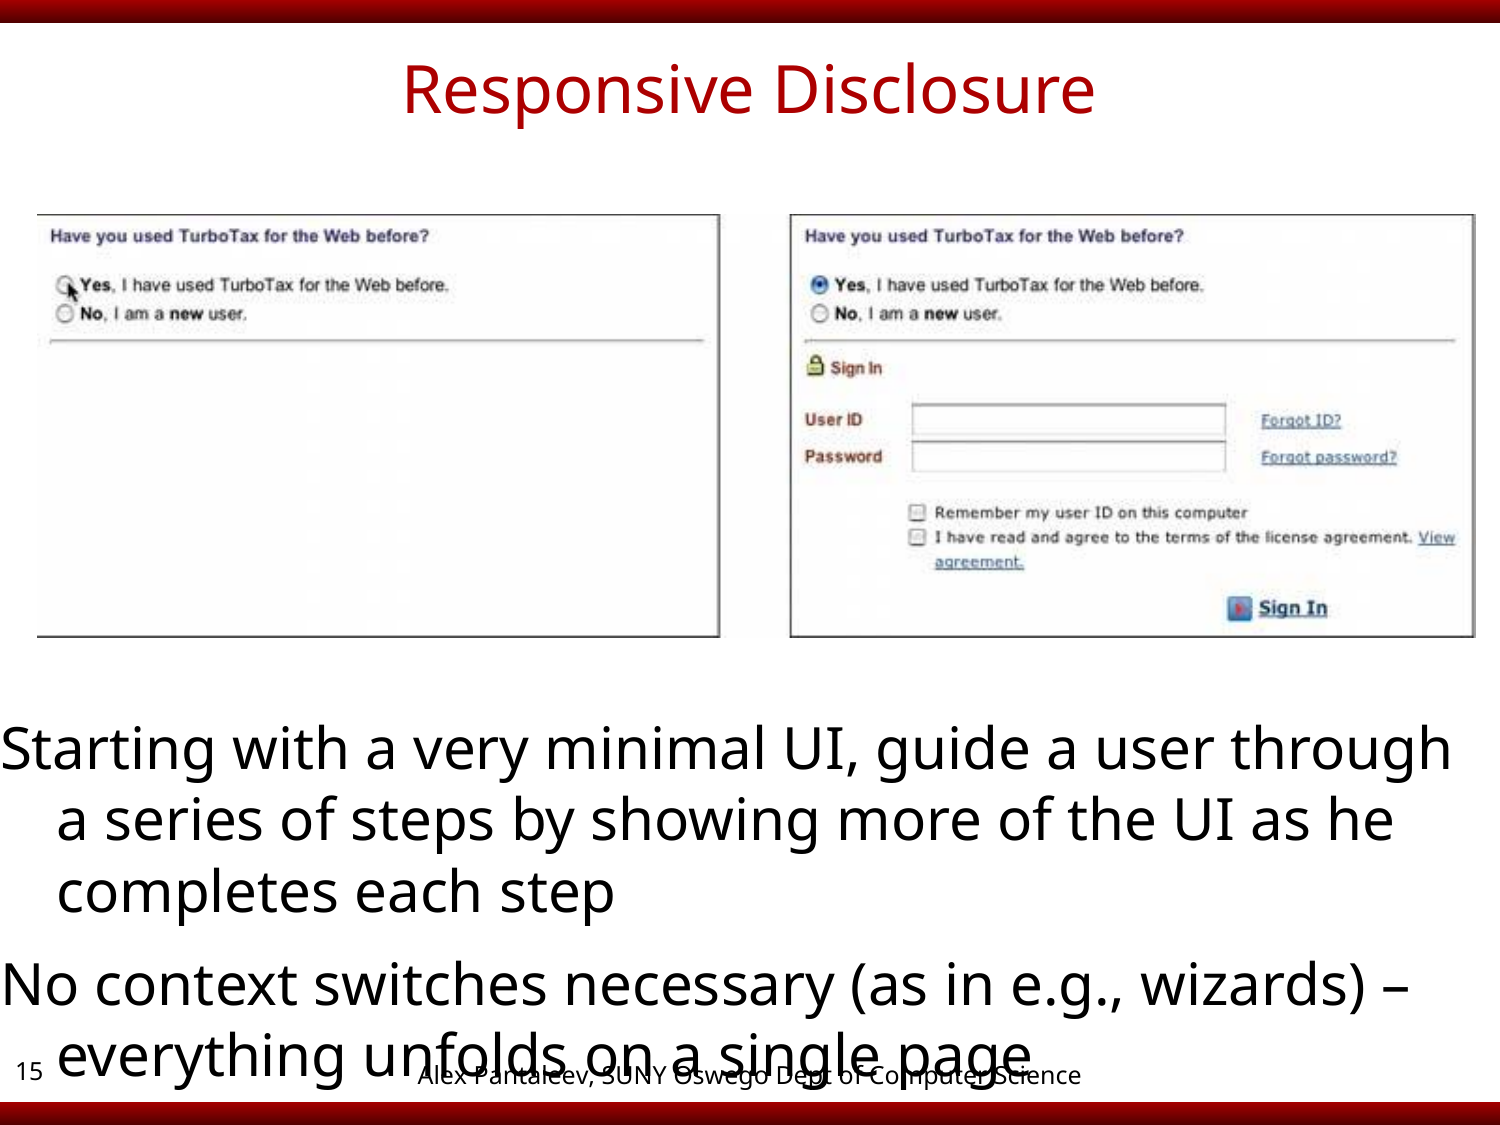

# Responsive Disclosure
Starting with a very minimal UI, guide a user through a series of steps by showing more of the UI as he completes each step
No context switches necessary (as in e.g., wizards) – everything unfolds on a single page
15